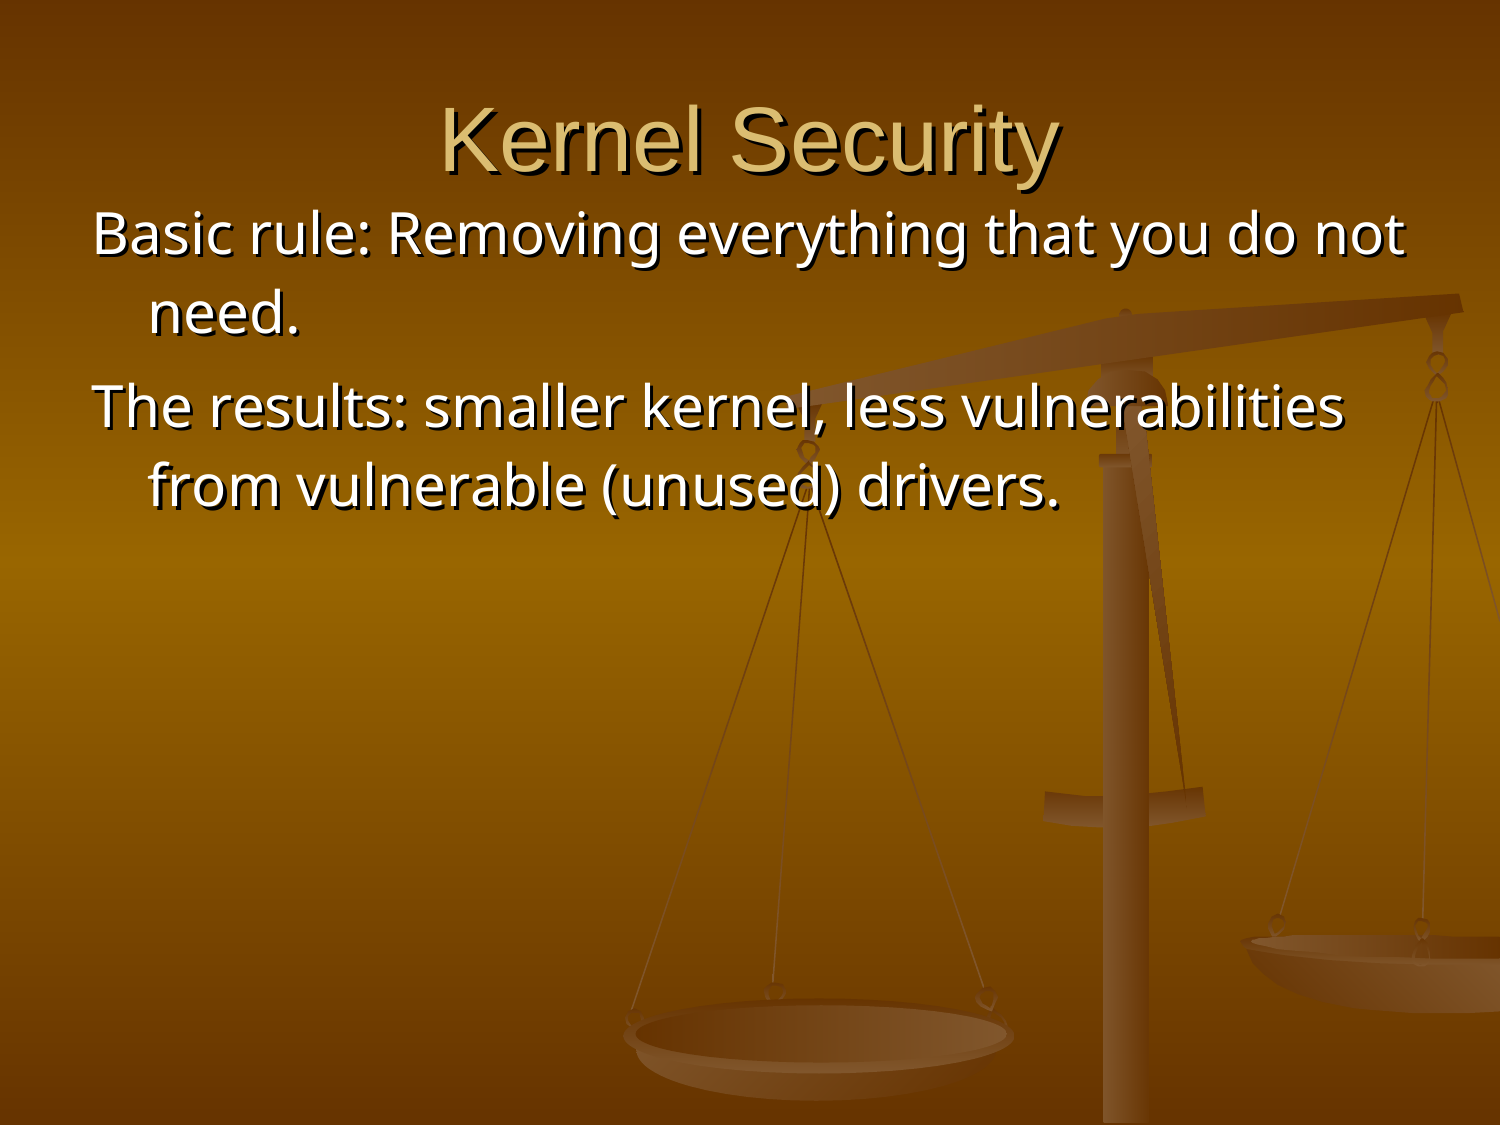

# Kernel Security
Basic rule: Removing everything that you do not need.
The results: smaller kernel, less vulnerabilities from vulnerable (unused) drivers.